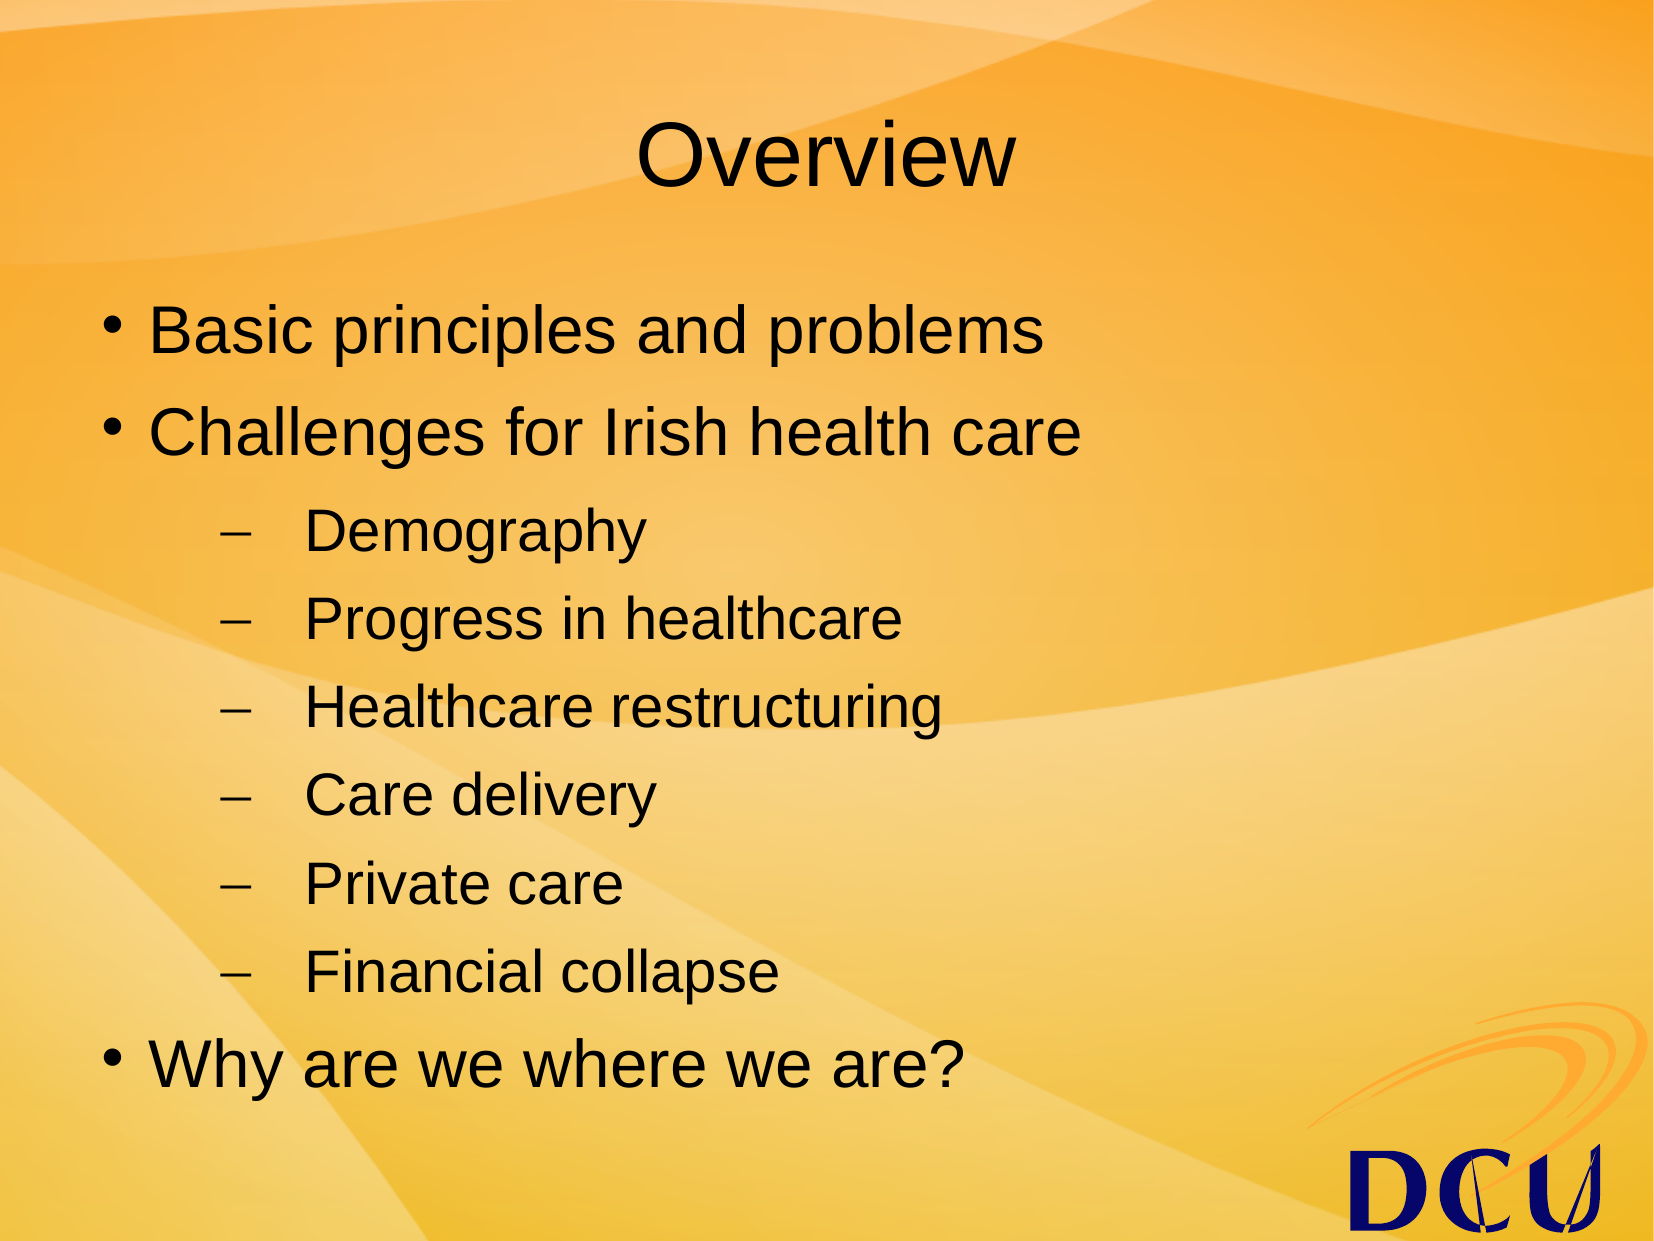

# Overview
Basic principles and problems
Challenges for Irish health care
Demography
Progress in healthcare
Healthcare restructuring
Care delivery
Private care
Financial collapse
Why are we where we are?